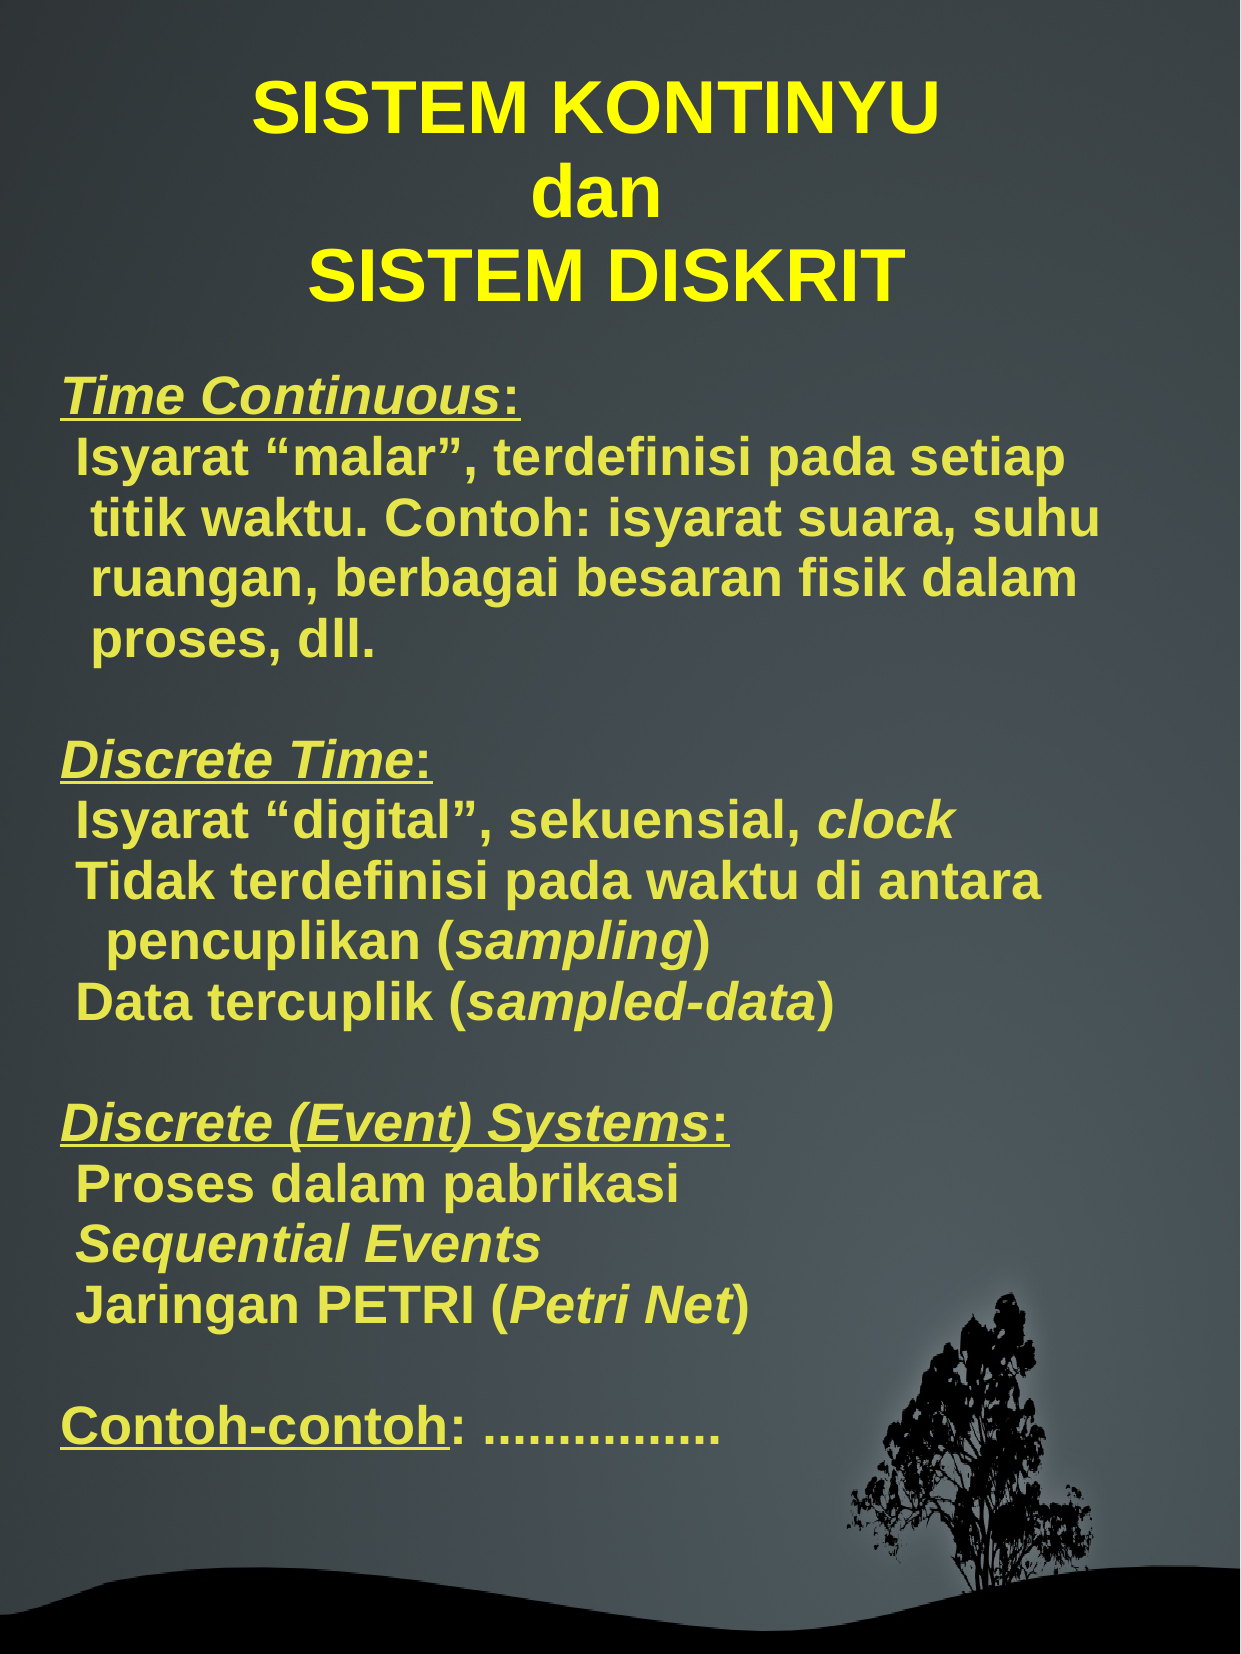

SISTEM KONTINYU
dan
SISTEM DISKRIT
Time Continuous:
 Isyarat “malar”, terdefinisi pada setiap
 titik waktu. Contoh: isyarat suara, suhu
 ruangan, berbagai besaran fisik dalam
 proses, dll.
Discrete Time:
 Isyarat “digital”, sekuensial, clock
 Tidak terdefinisi pada waktu di antara
 pencuplikan (sampling)
 Data tercuplik (sampled-data)
Discrete (Event) Systems:
 Proses dalam pabrikasi
 Sequential Events
 Jaringan PETRI (Petri Net)
Contoh-contoh: ................